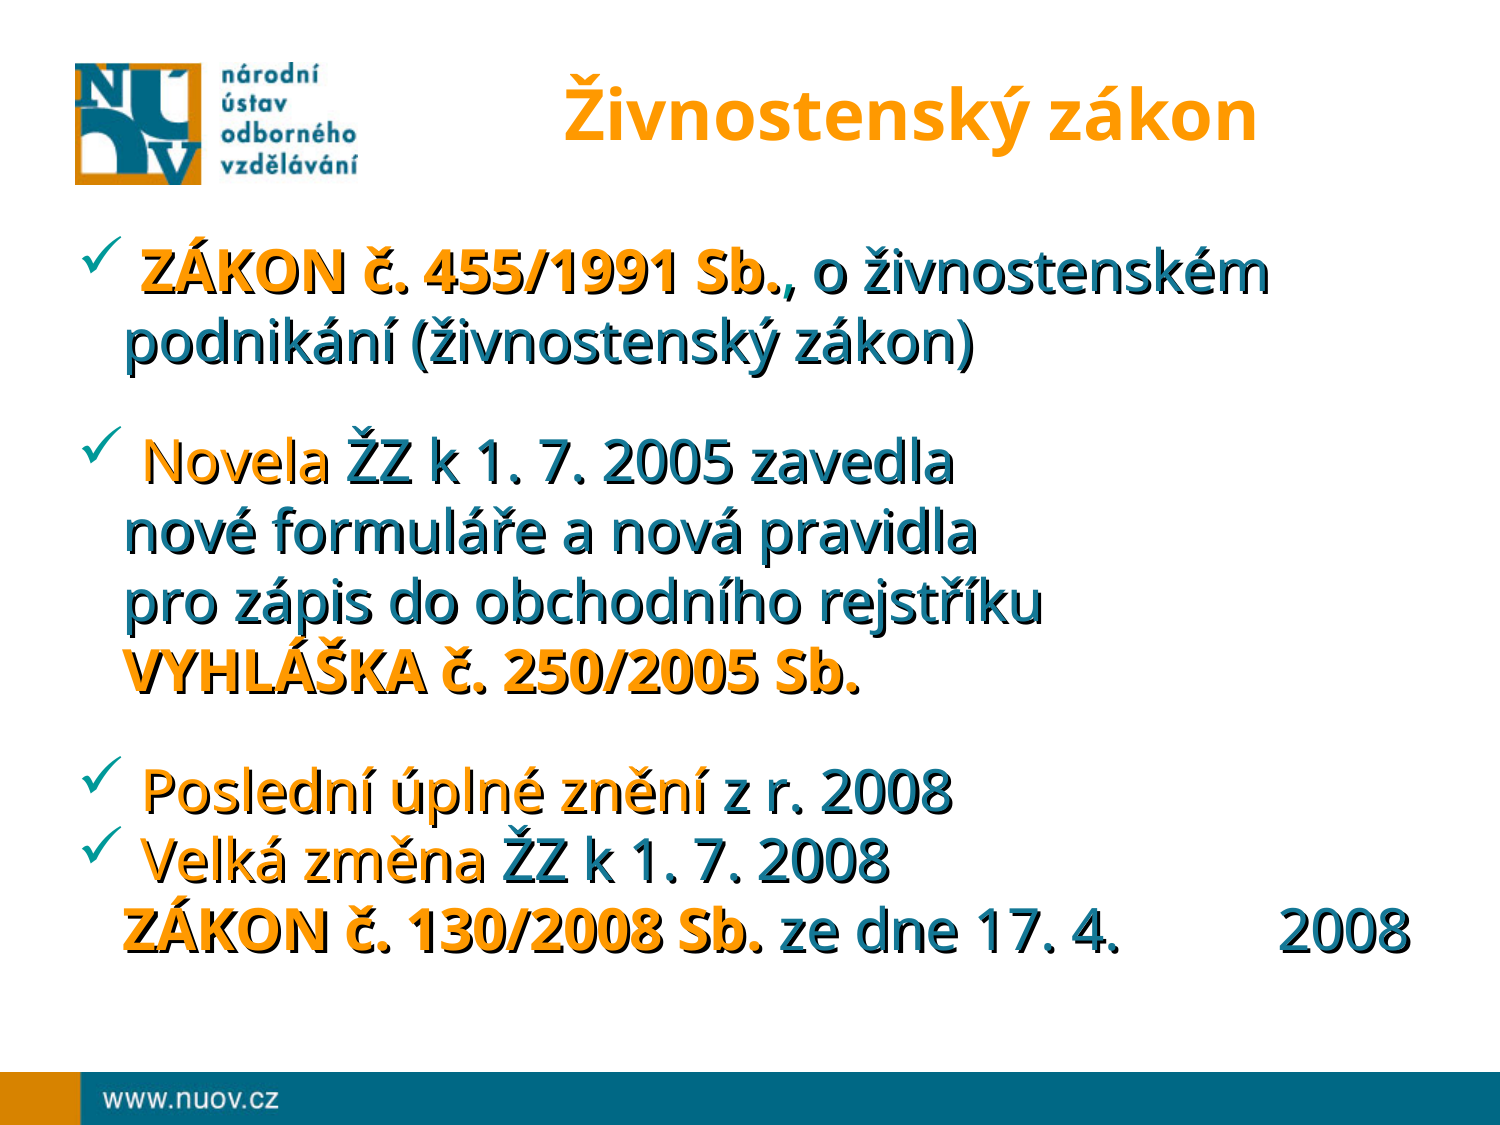

# Živnostenský zákon
 ZÁKON č. 455/1991 Sb., o živnostenském
 podnikání (živnostenský zákon)
 Novela ŽZ k 1. 7. 2005 zavedla
 nové formuláře a nová pravidla
 pro zápis do obchodního rejstříku
 VYHLÁŠKA č. 250/2005 Sb.
 Poslední úplné znění z r. 2008
 Velká změna ŽZ k 1. 7. 2008
 ZÁKON č. 130/2008 Sb. ze dne 17. 4. 	2008